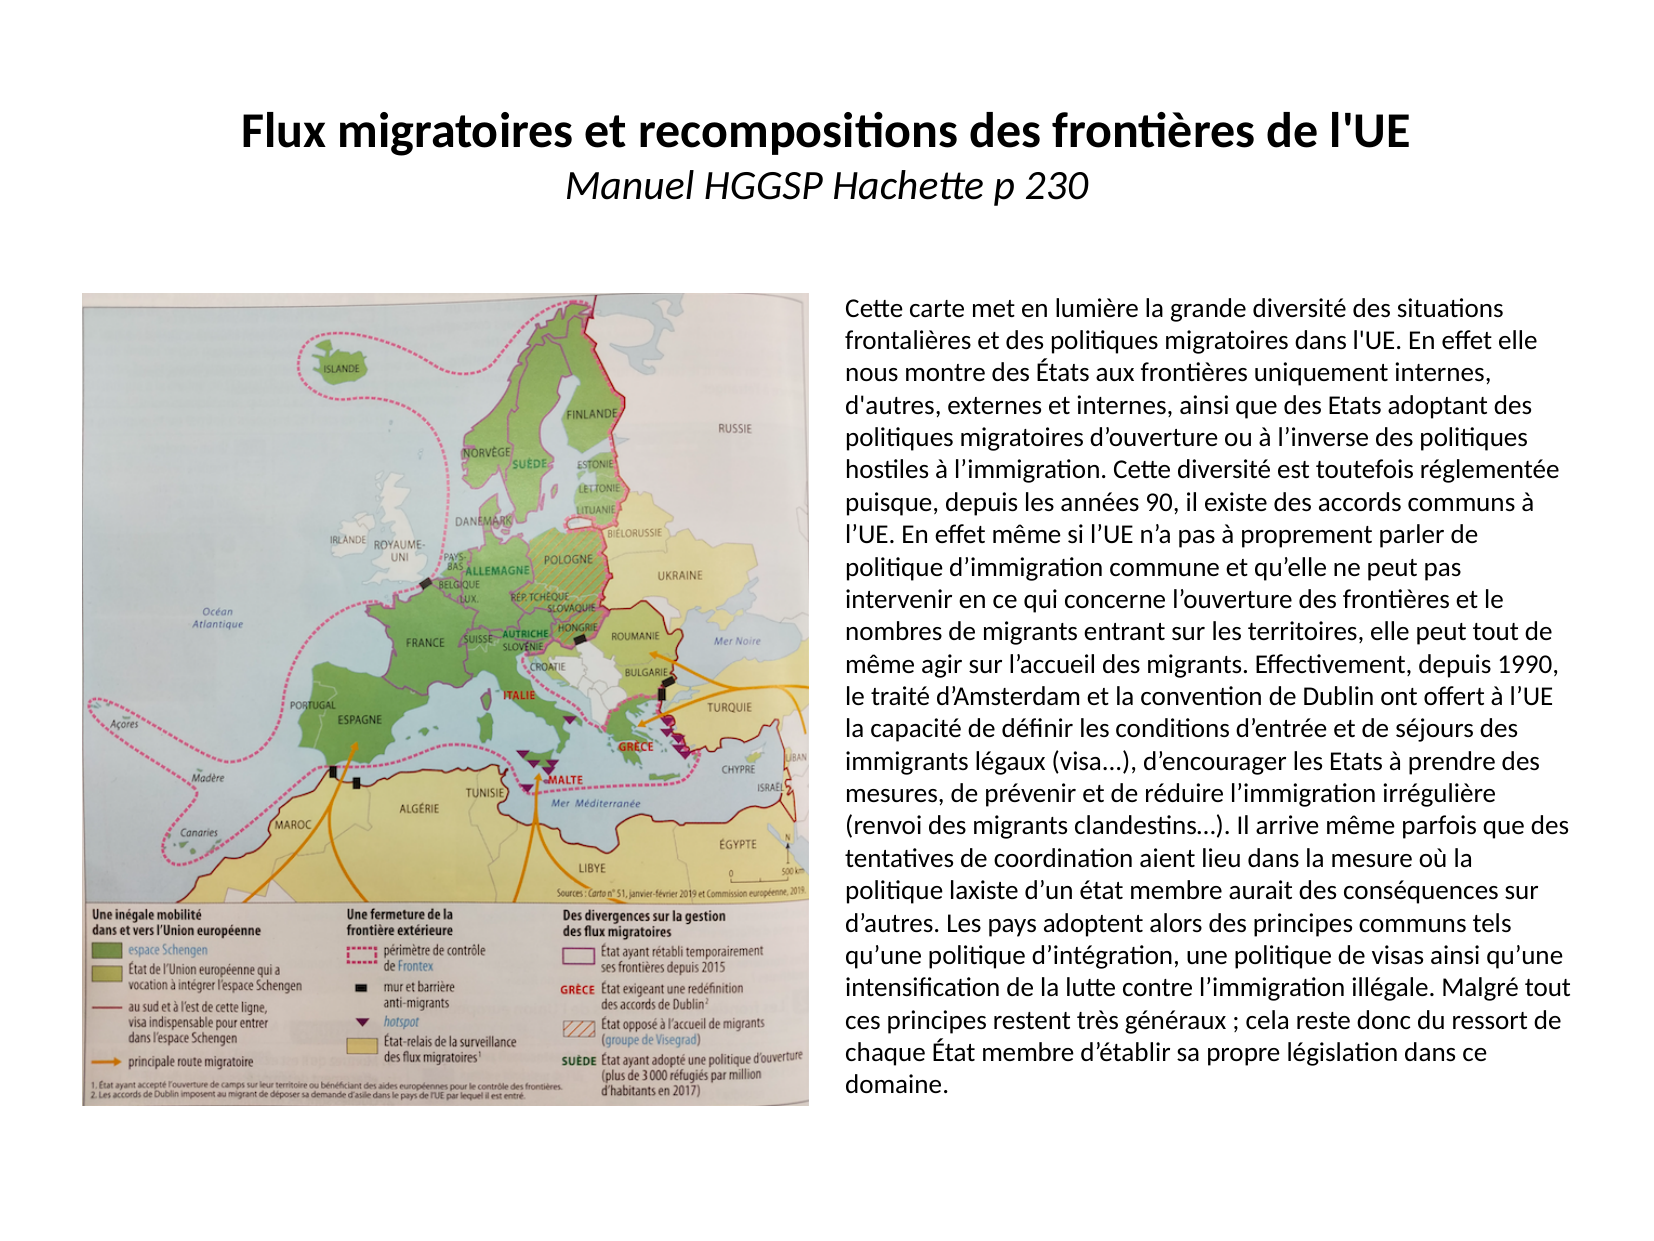

# Flux migratoires et recompositions des frontières de l'UE Manuel HGGSP Hachette p 230
Cette carte met en lumière la grande diversité des situations frontalières et des politiques migratoires dans l'UE. En effet elle nous montre des États aux frontières uniquement internes, d'autres, externes et internes, ainsi que des Etats adoptant des politiques migratoires d’ouverture ou à l’inverse des politiques hostiles à l’immigration. Cette diversité est toutefois réglementée puisque, depuis les années 90, il existe des accords communs à l’UE. En effet même si l’UE n’a pas à proprement parler de politique d’immigration commune et qu’elle ne peut pas intervenir en ce qui concerne l’ouverture des frontières et le nombres de migrants entrant sur les territoires, elle peut tout de même agir sur l’accueil des migrants. Effectivement, depuis 1990, le traité d’Amsterdam et la convention de Dublin ont offert à l’UE la capacité de définir les conditions d’entrée et de séjours des immigrants légaux (visa...), d’encourager les Etats à prendre des mesures, de prévenir et de réduire l’immigration irrégulière (renvoi des migrants clandestins…). Il arrive même parfois que des tentatives de coordination aient lieu dans la mesure où la politique laxiste d’un état membre aurait des conséquences sur d’autres. Les pays adoptent alors des principes communs tels qu’une politique d’intégration, une politique de visas ainsi qu’une intensification de la lutte contre l’immigration illégale. Malgré tout ces principes restent très généraux ; cela reste donc du ressort de chaque État membre d’établir sa propre législation dans ce domaine.